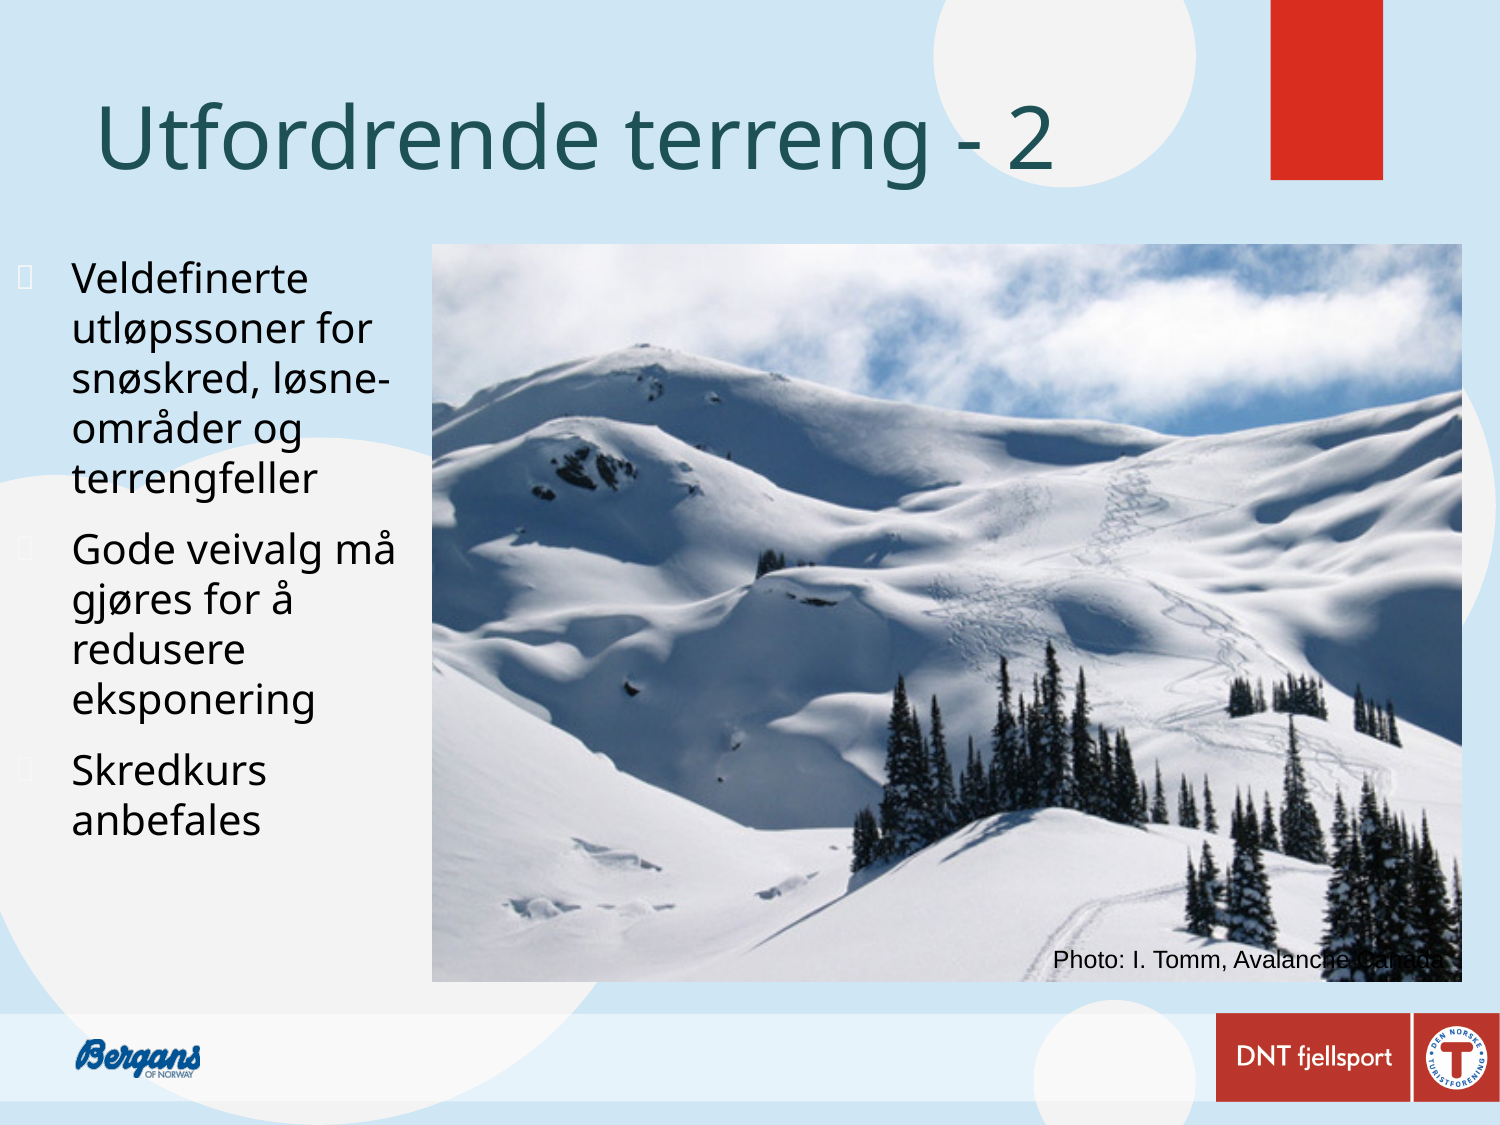

# Utfordrende terreng - 2
Veldefinerte utløpssoner for snøskred, løsne-områder og terrengfeller
Gode veivalg må gjøres for å redusere eksponering
Skredkurs anbefales
Photo: I. Tomm, Avalanche Canada